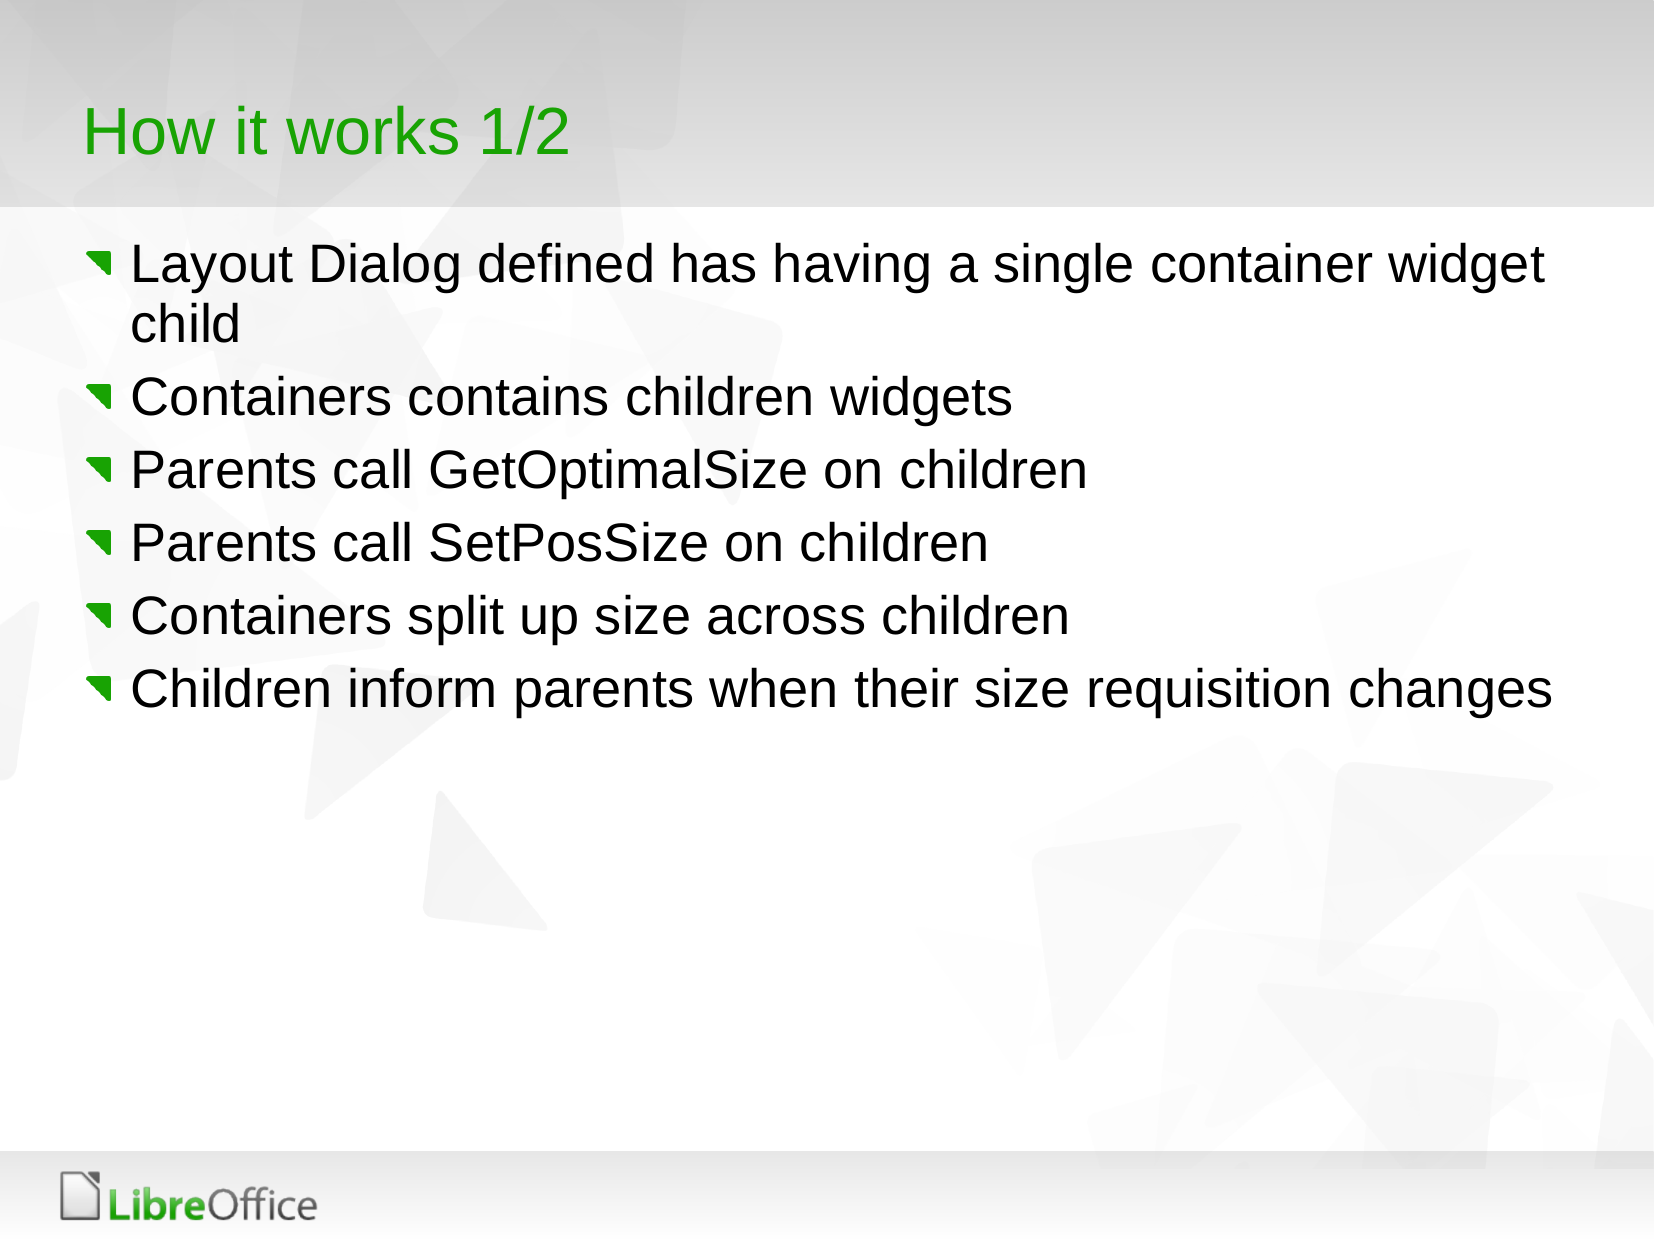

# How it works 1/2
Layout Dialog defined has having a single container widget child
Containers contains children widgets
Parents call GetOptimalSize on children
Parents call SetPosSize on children
Containers split up size across children
Children inform parents when their size requisition changes